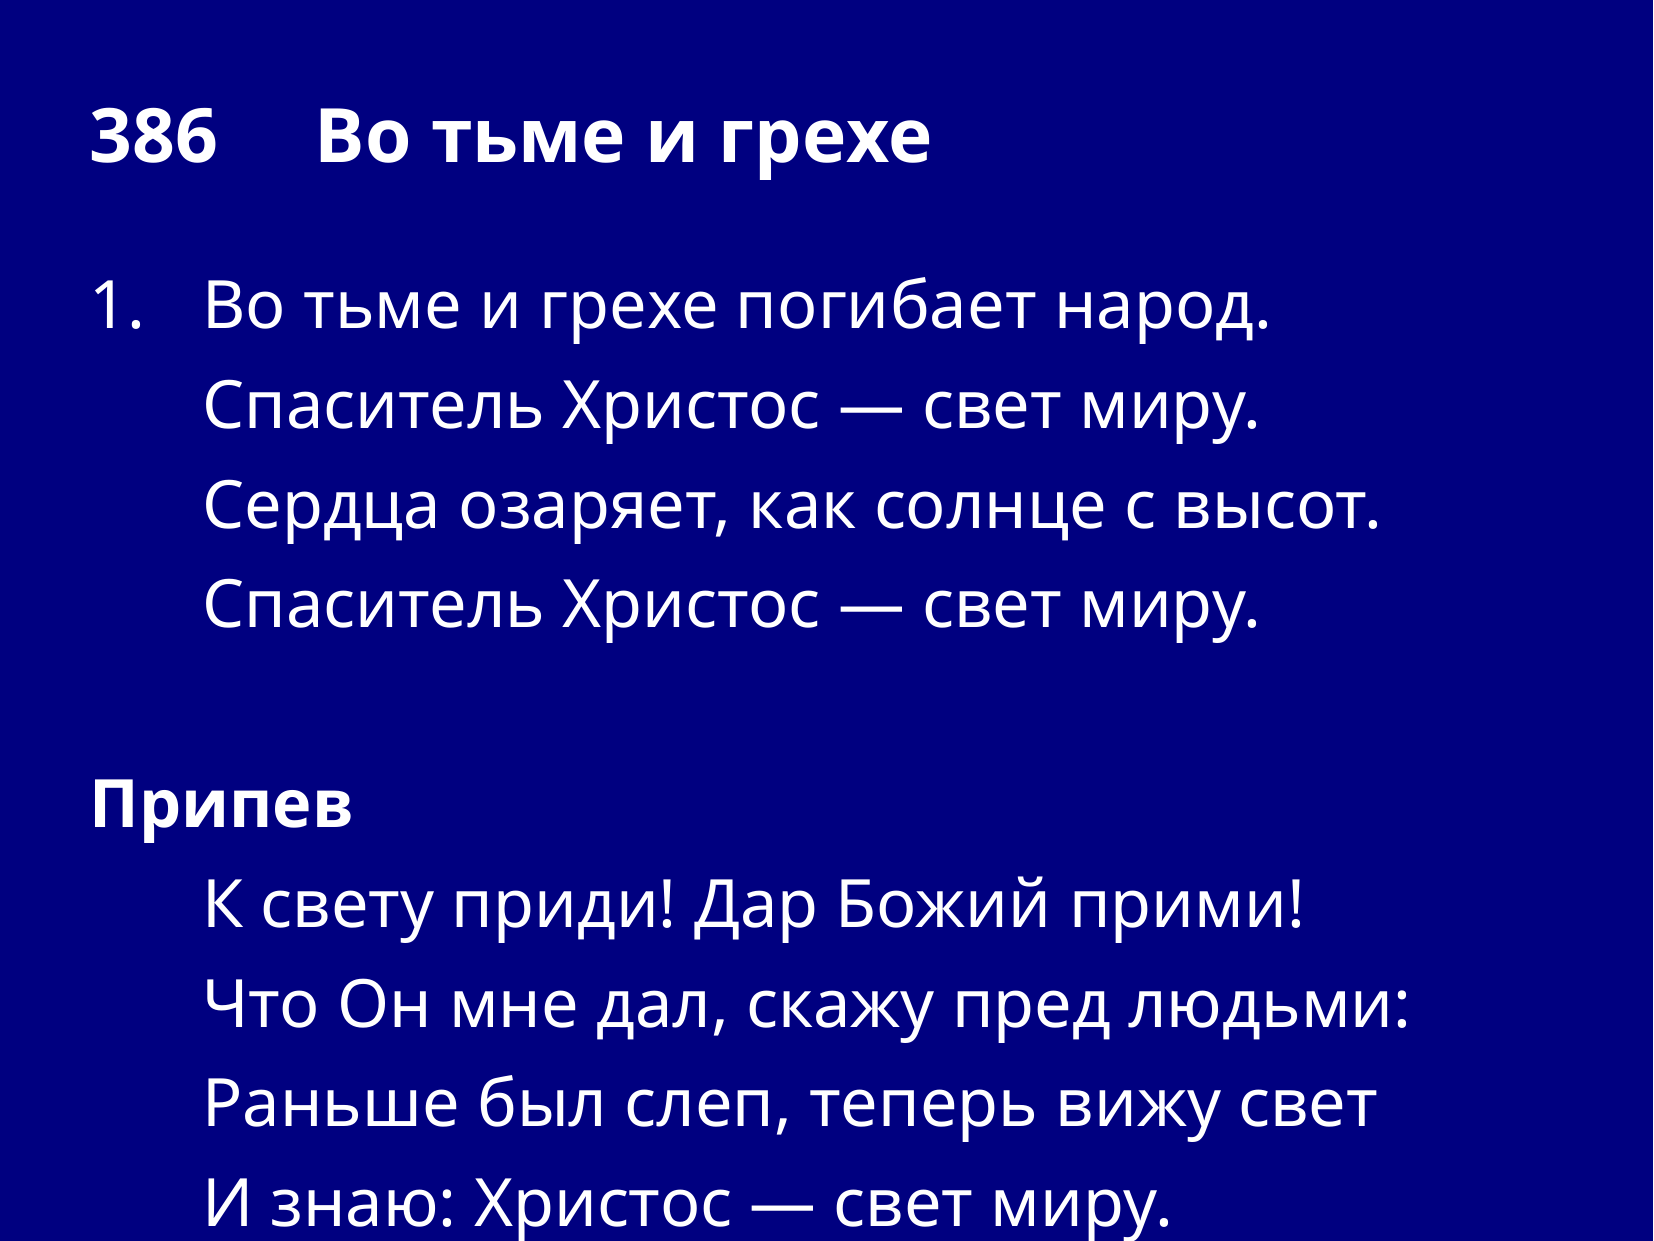

386	Во тьме и грехе
1.	Во тьме и грехе погибает народ.
	Спаситель Христос — свет миру.
	Сердца озаряет, как солнце с высот.
	Спаситель Христос — свет миру.
Припев
	К свету приди! Дар Божий прими!
	Что Он мне дал, скажу пред людьми:
	Раньше был слеп, теперь вижу свет
	И знаю: Христос — свет миру.